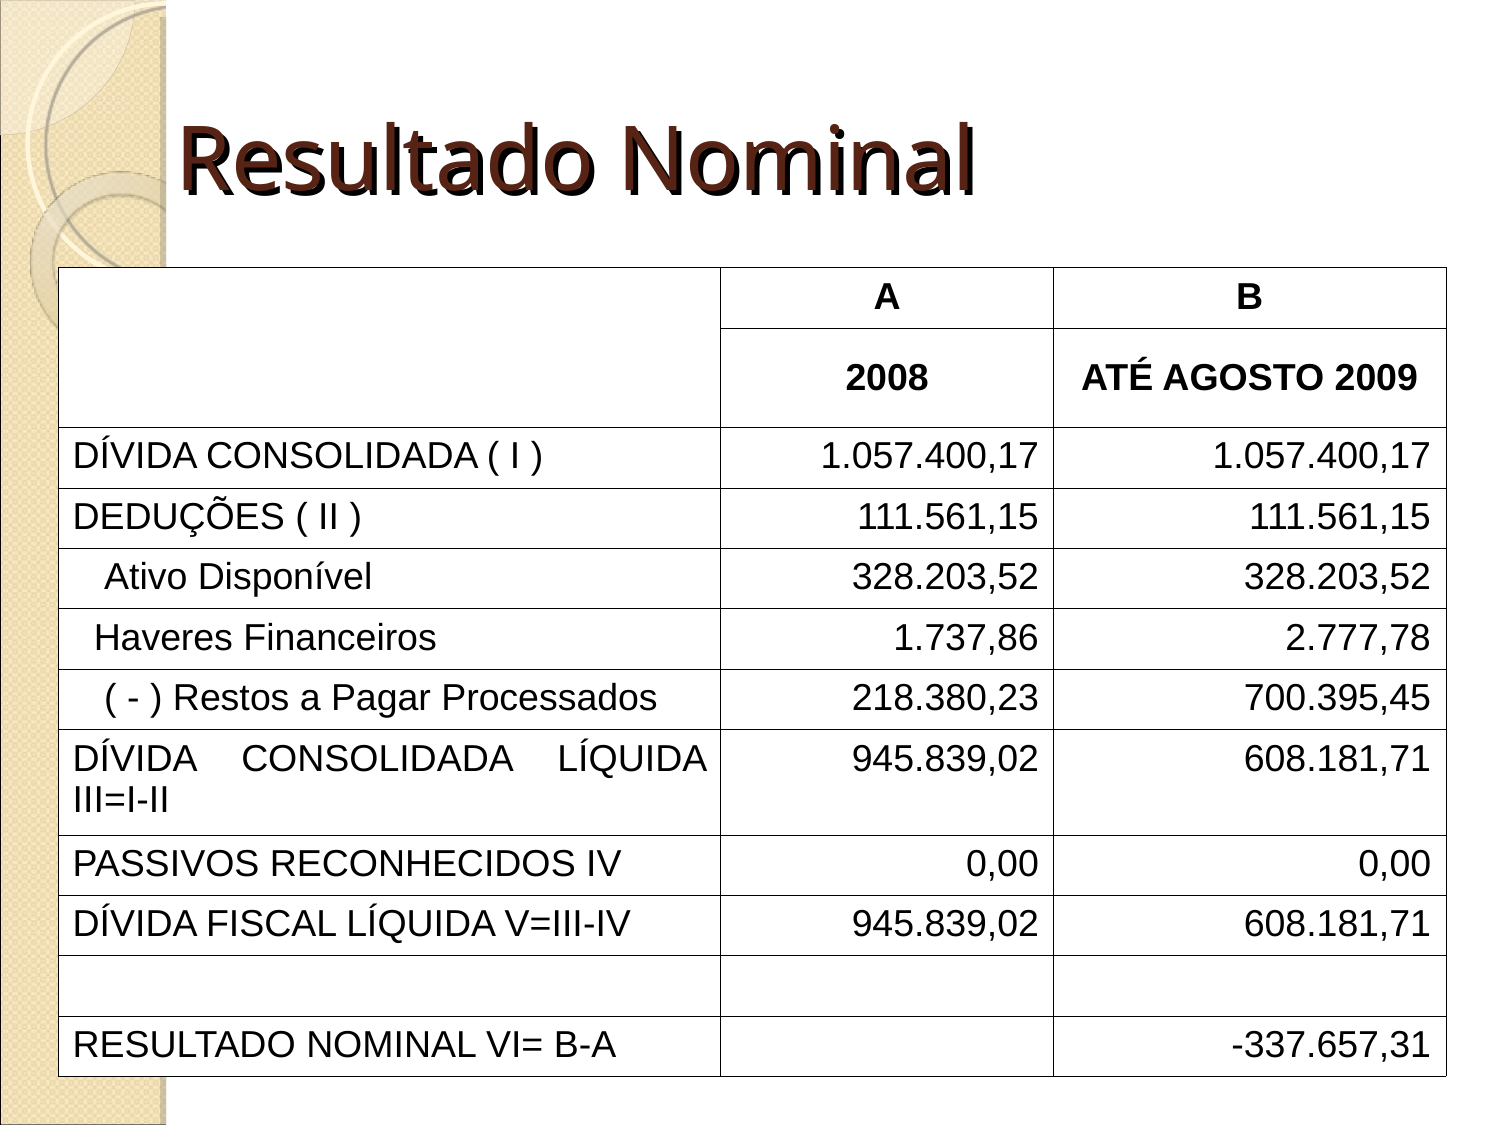

Resultado Nominal
| ESPECIFICAÇÃO | A | B |
| --- | --- | --- |
| | 2008 | ATÉ AGOSTO 2009 |
| DÍVIDA CONSOLIDADA ( I ) | 1.057.400,17 | 1.057.400,17 |
| DEDUÇÕES ( II ) | 111.561,15 | 111.561,15 |
| Ativo Disponível | 328.203,52 | 328.203,52 |
| Haveres Financeiros | 1.737,86 | 2.777,78 |
| ( - ) Restos a Pagar Processados | 218.380,23 | 700.395,45 |
| DÍVIDA CONSOLIDADA LÍQUIDA III=I-II | 945.839,02 | 608.181,71 |
| PASSIVOS RECONHECIDOS IV | 0,00 | 0,00 |
| DÍVIDA FISCAL LÍQUIDA V=III-IV | 945.839,02 | 608.181,71 |
| | | |
| RESULTADO NOMINAL VI= B-A | | -337.657,31 |